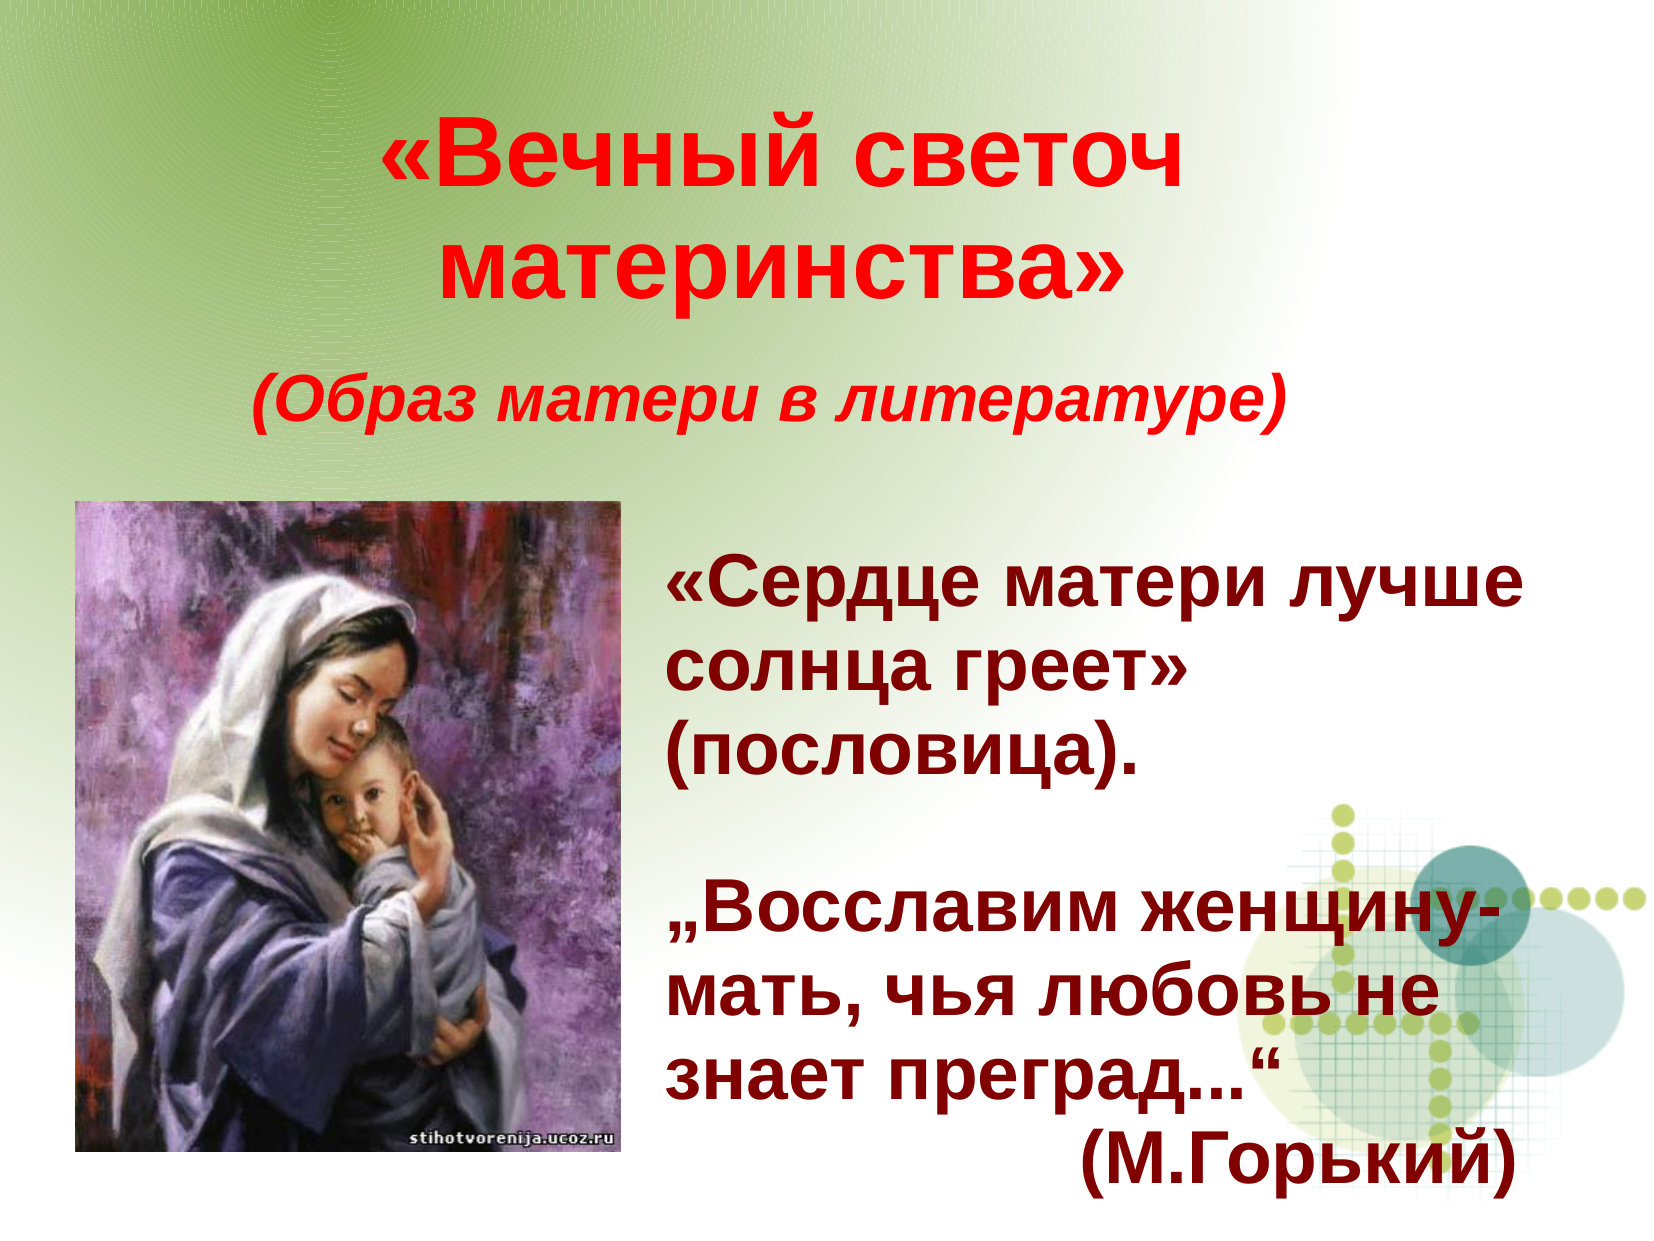

«Вечный светоч материнства»
(Образ матери в литературе)
«Сердце матери лучше солнца греет» (пословица).
„Восславим женщину-мать, чья любовь не
знает преград...“
 (М.Горький)